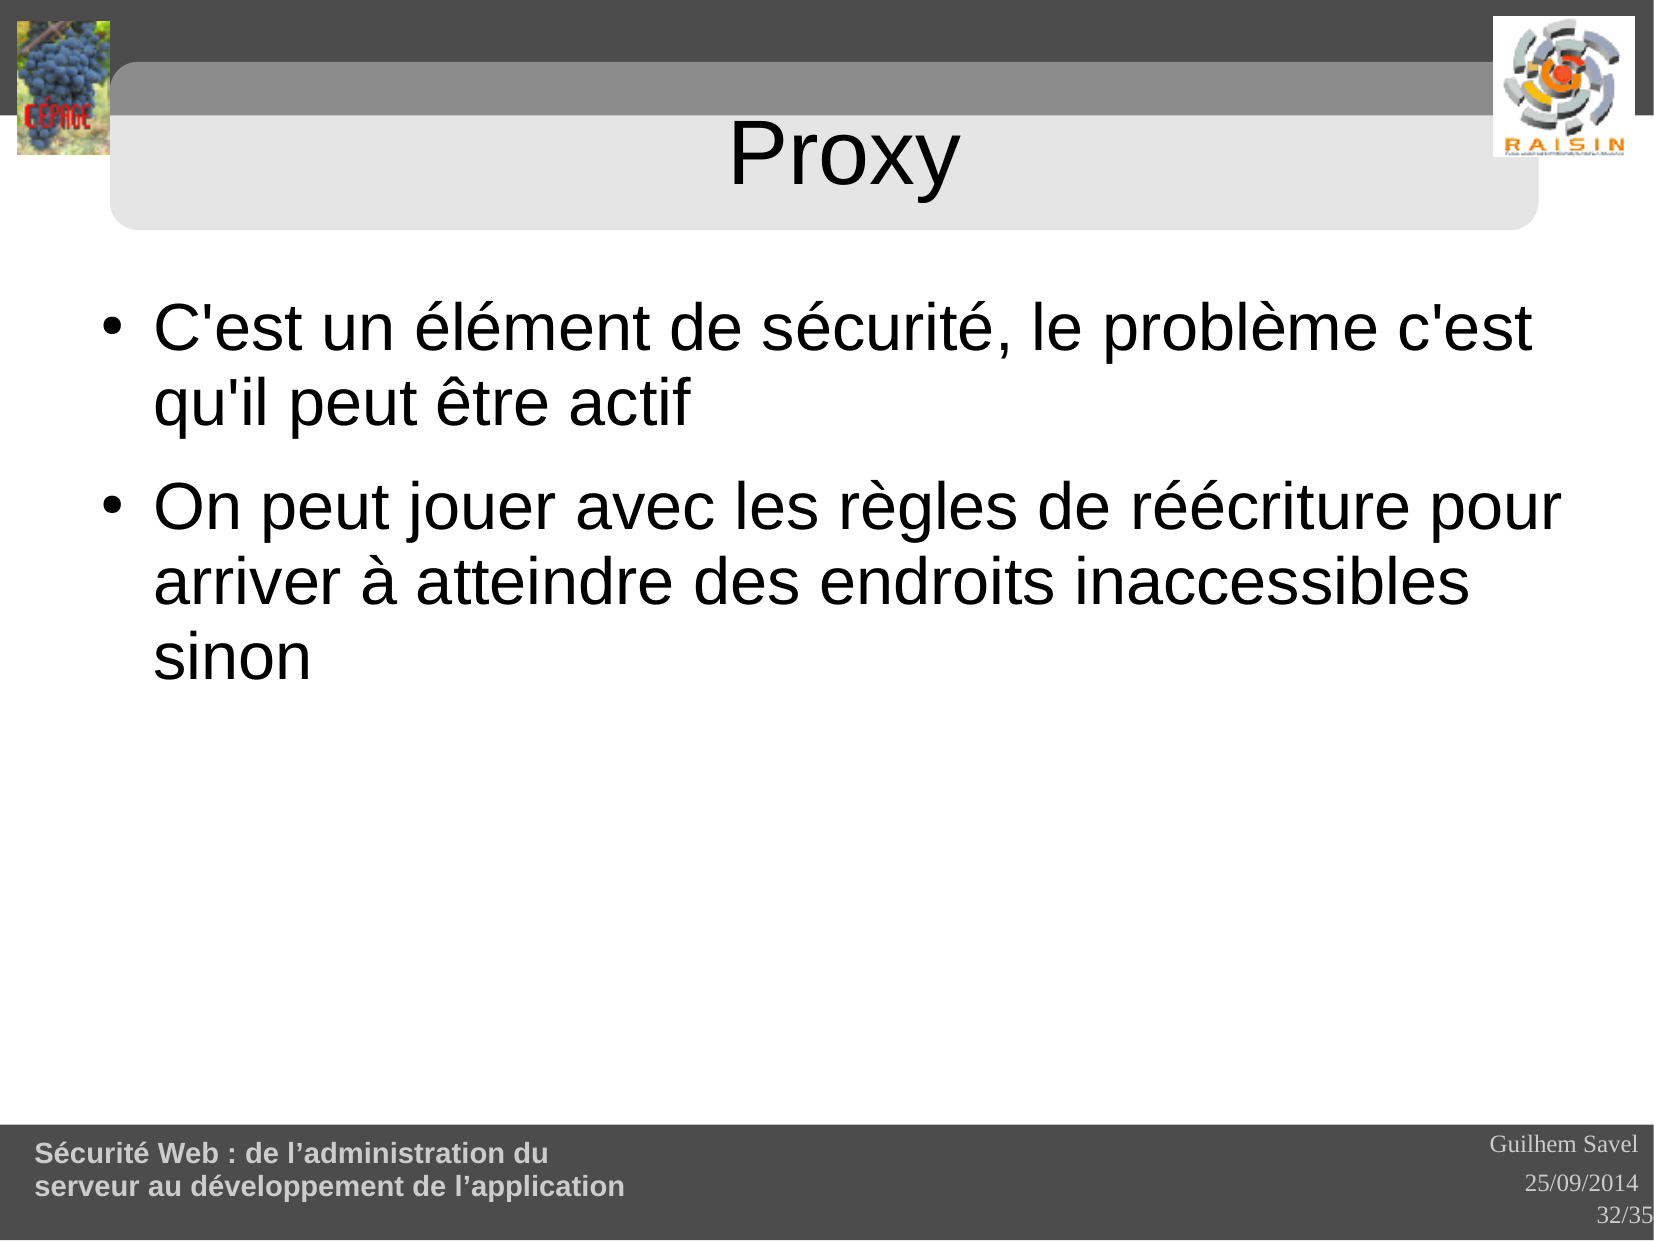

# Proxy
C'est un élément de sécurité, le problème c'est qu'il peut être actif
On peut jouer avec les règles de réécriture pour arriver à atteindre des endroits inaccessibles sinon